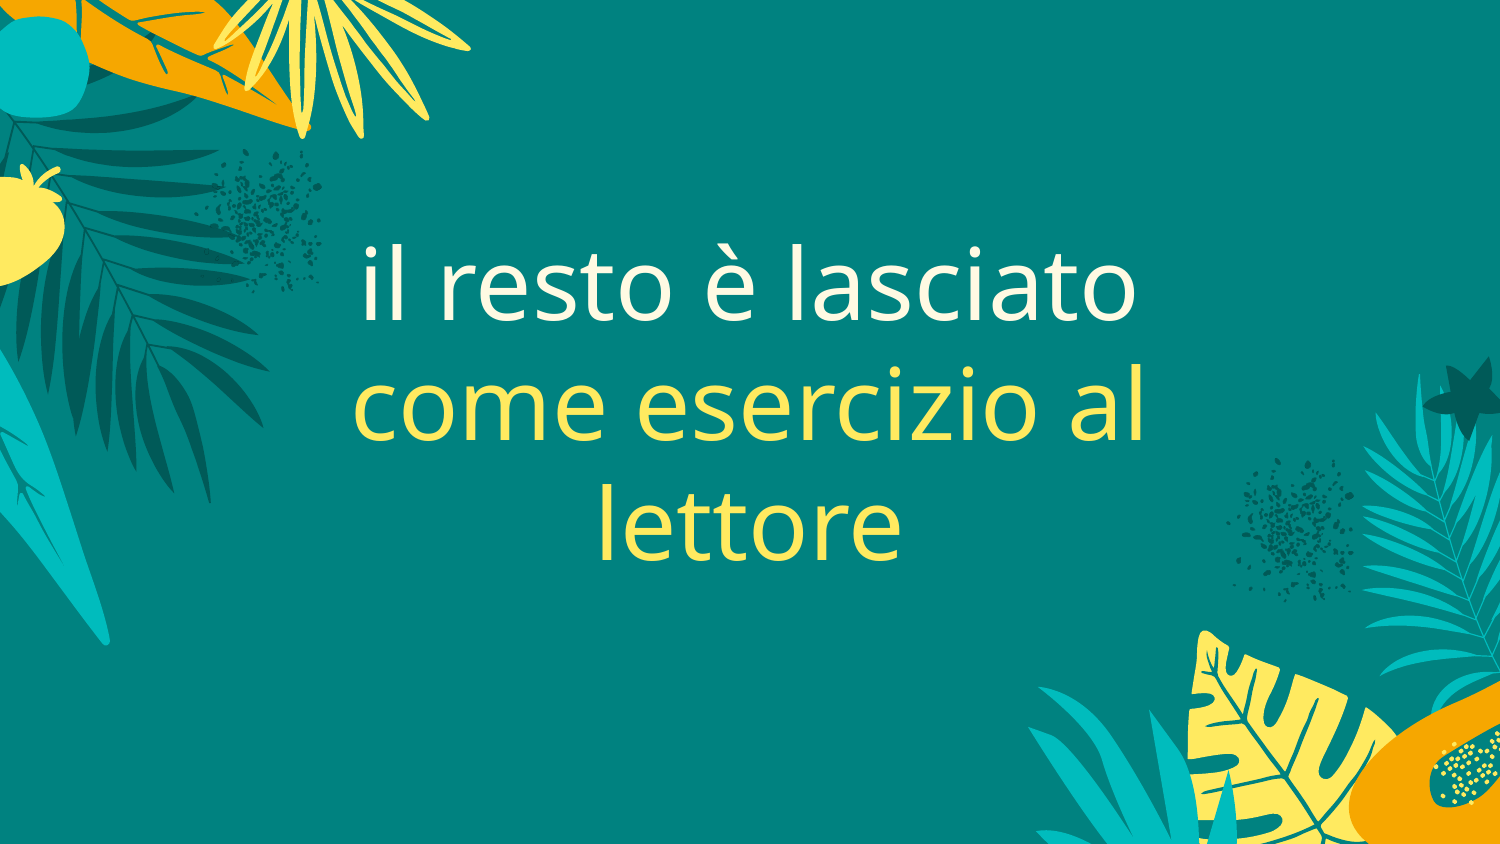

# il resto è lasciato come esercizio al lettore